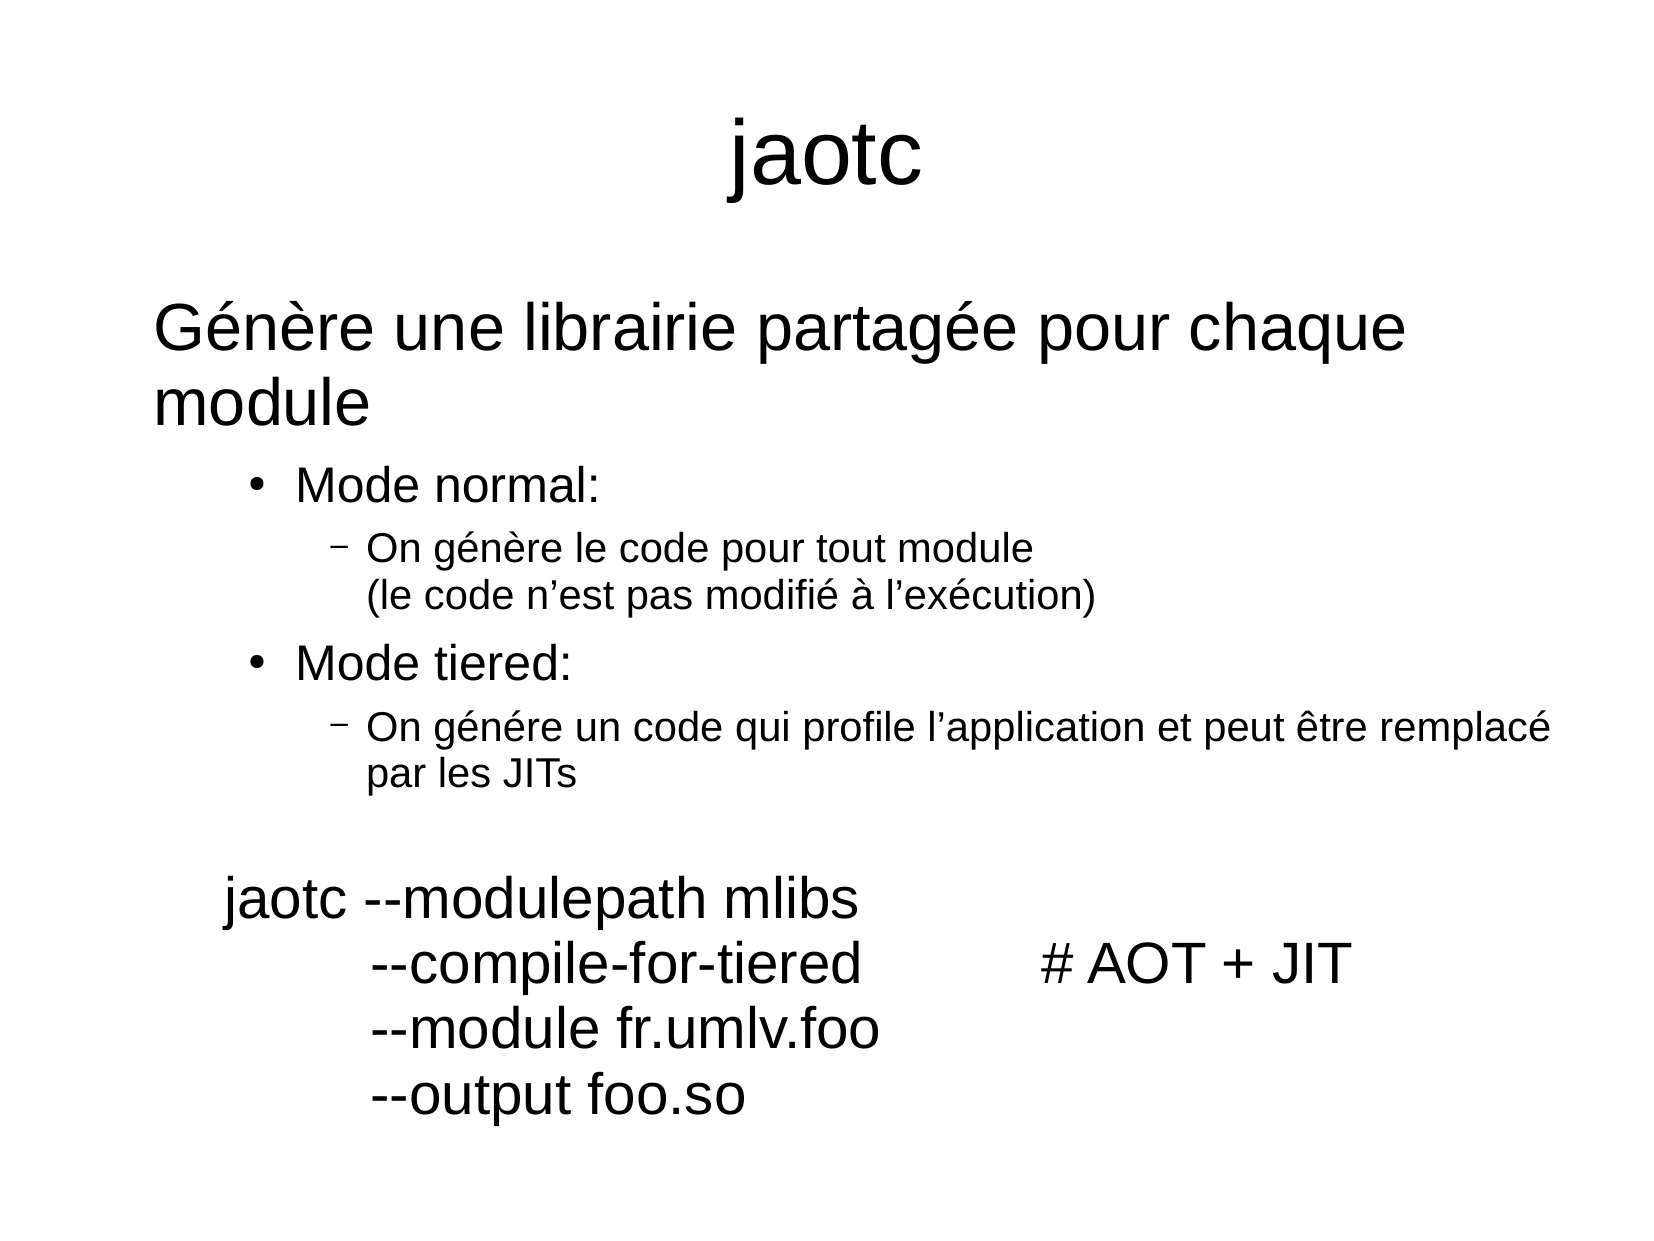

# jaotc
Génère une librairie partagée pour chaque module
Mode normal:
On génère le code pour tout module
(le code n’est pas modifié à l’exécution)
Mode tiered:
On génére un code qui profile l’application et peut être remplacé par les JITs
jaotc --modulepath mlibs
 --compile-for-tiered # AOT + JIT
 --module fr.umlv.foo
 --output foo.so